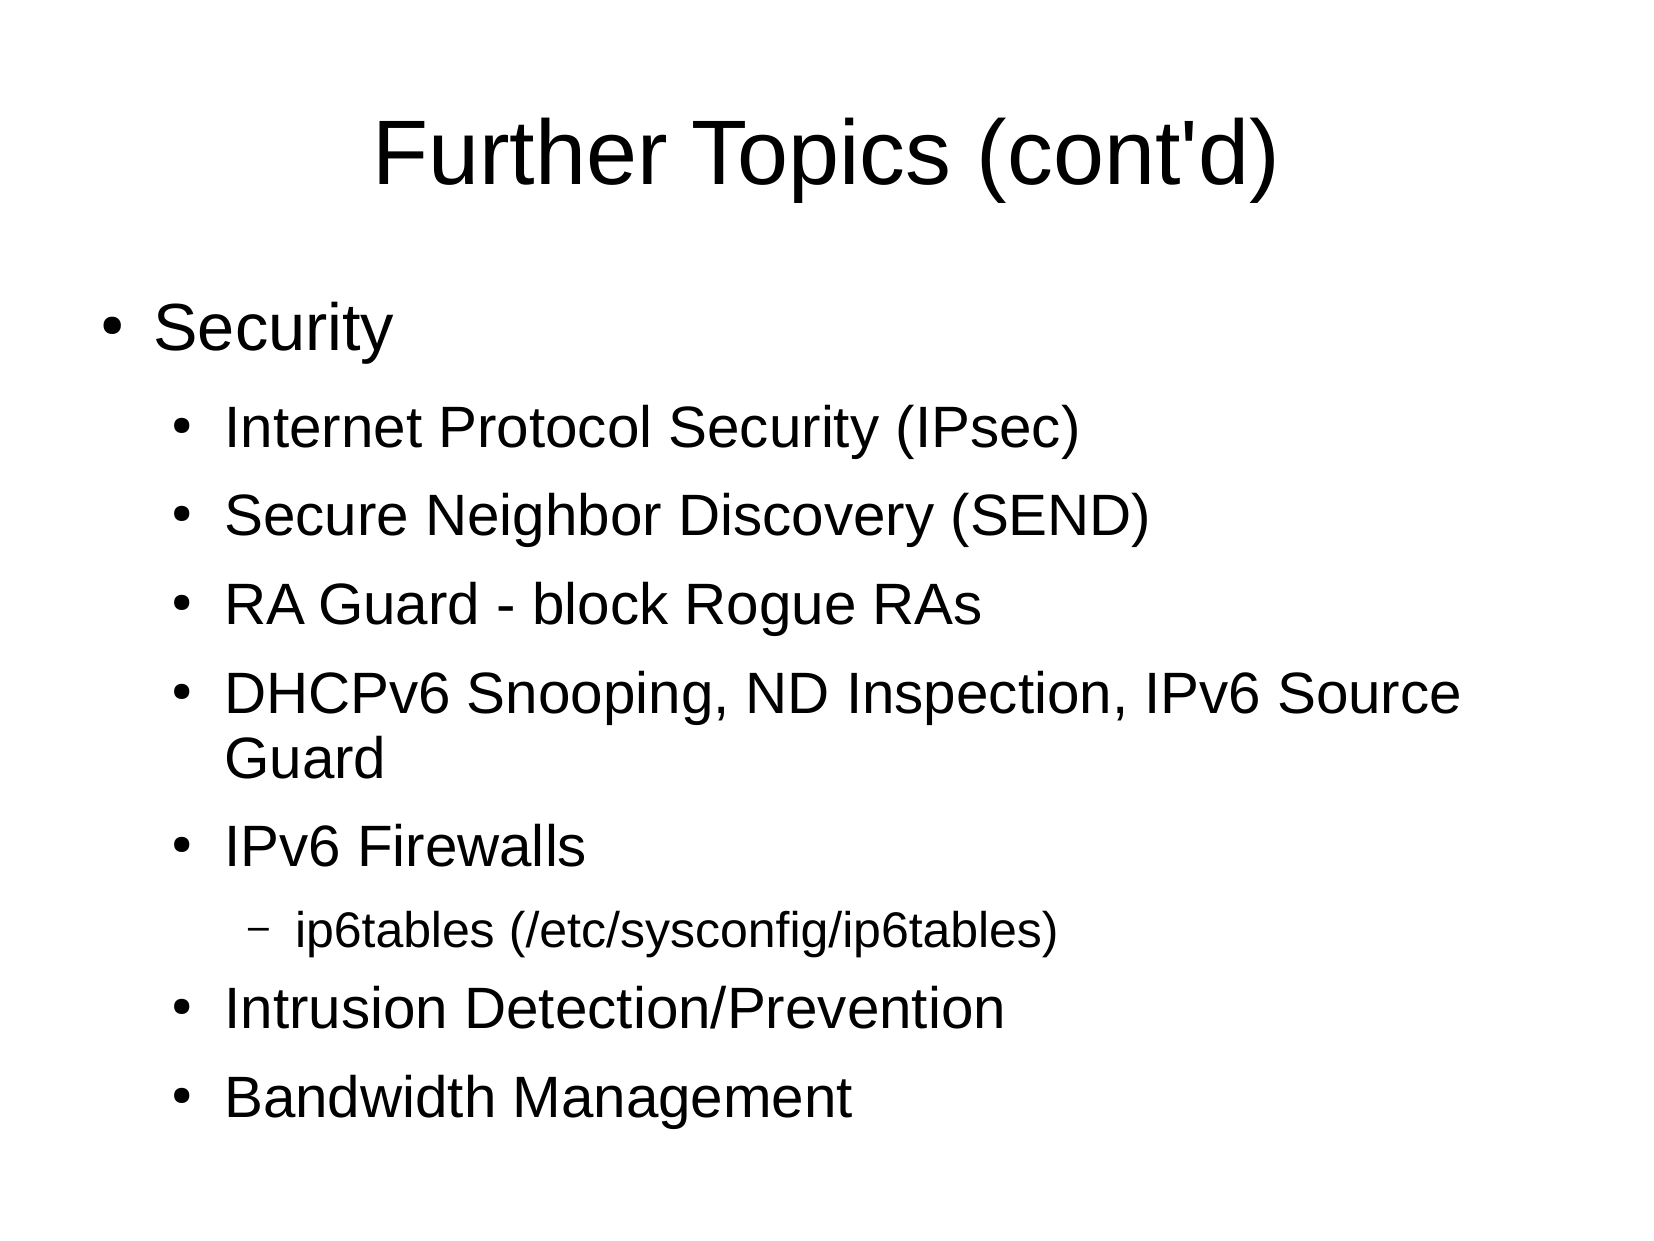

# Further Topics (cont'd)
Security
Internet Protocol Security (IPsec)
Secure Neighbor Discovery (SEND)
RA Guard - block Rogue RAs
DHCPv6 Snooping, ND Inspection, IPv6 Source Guard
IPv6 Firewalls
ip6tables (/etc/sysconfig/ip6tables)
Intrusion Detection/Prevention
Bandwidth Management